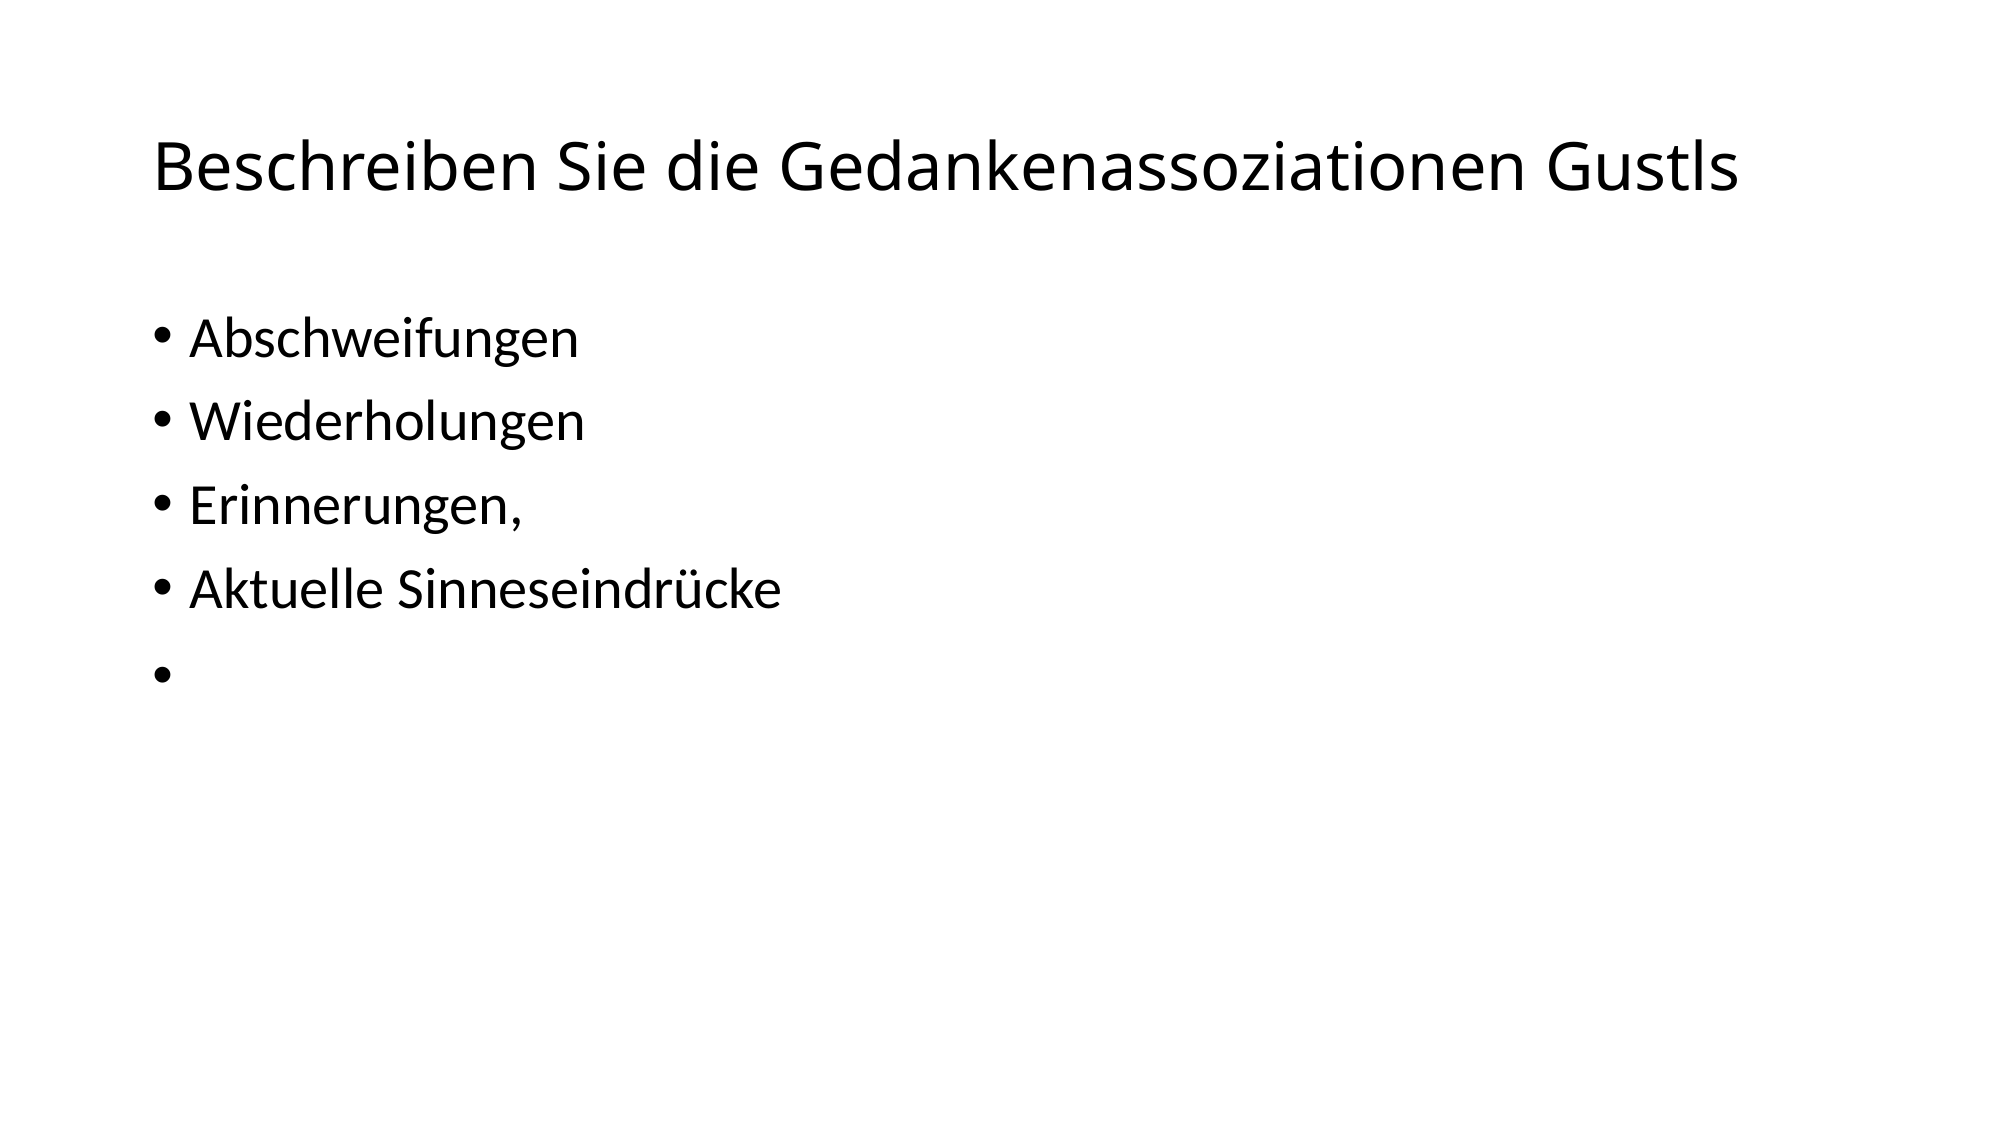

# Beschreiben Sie die Gedankenassoziationen Gustls
Abschweifungen
Wiederholungen
Erinnerungen,
Aktuelle Sinneseindrücke